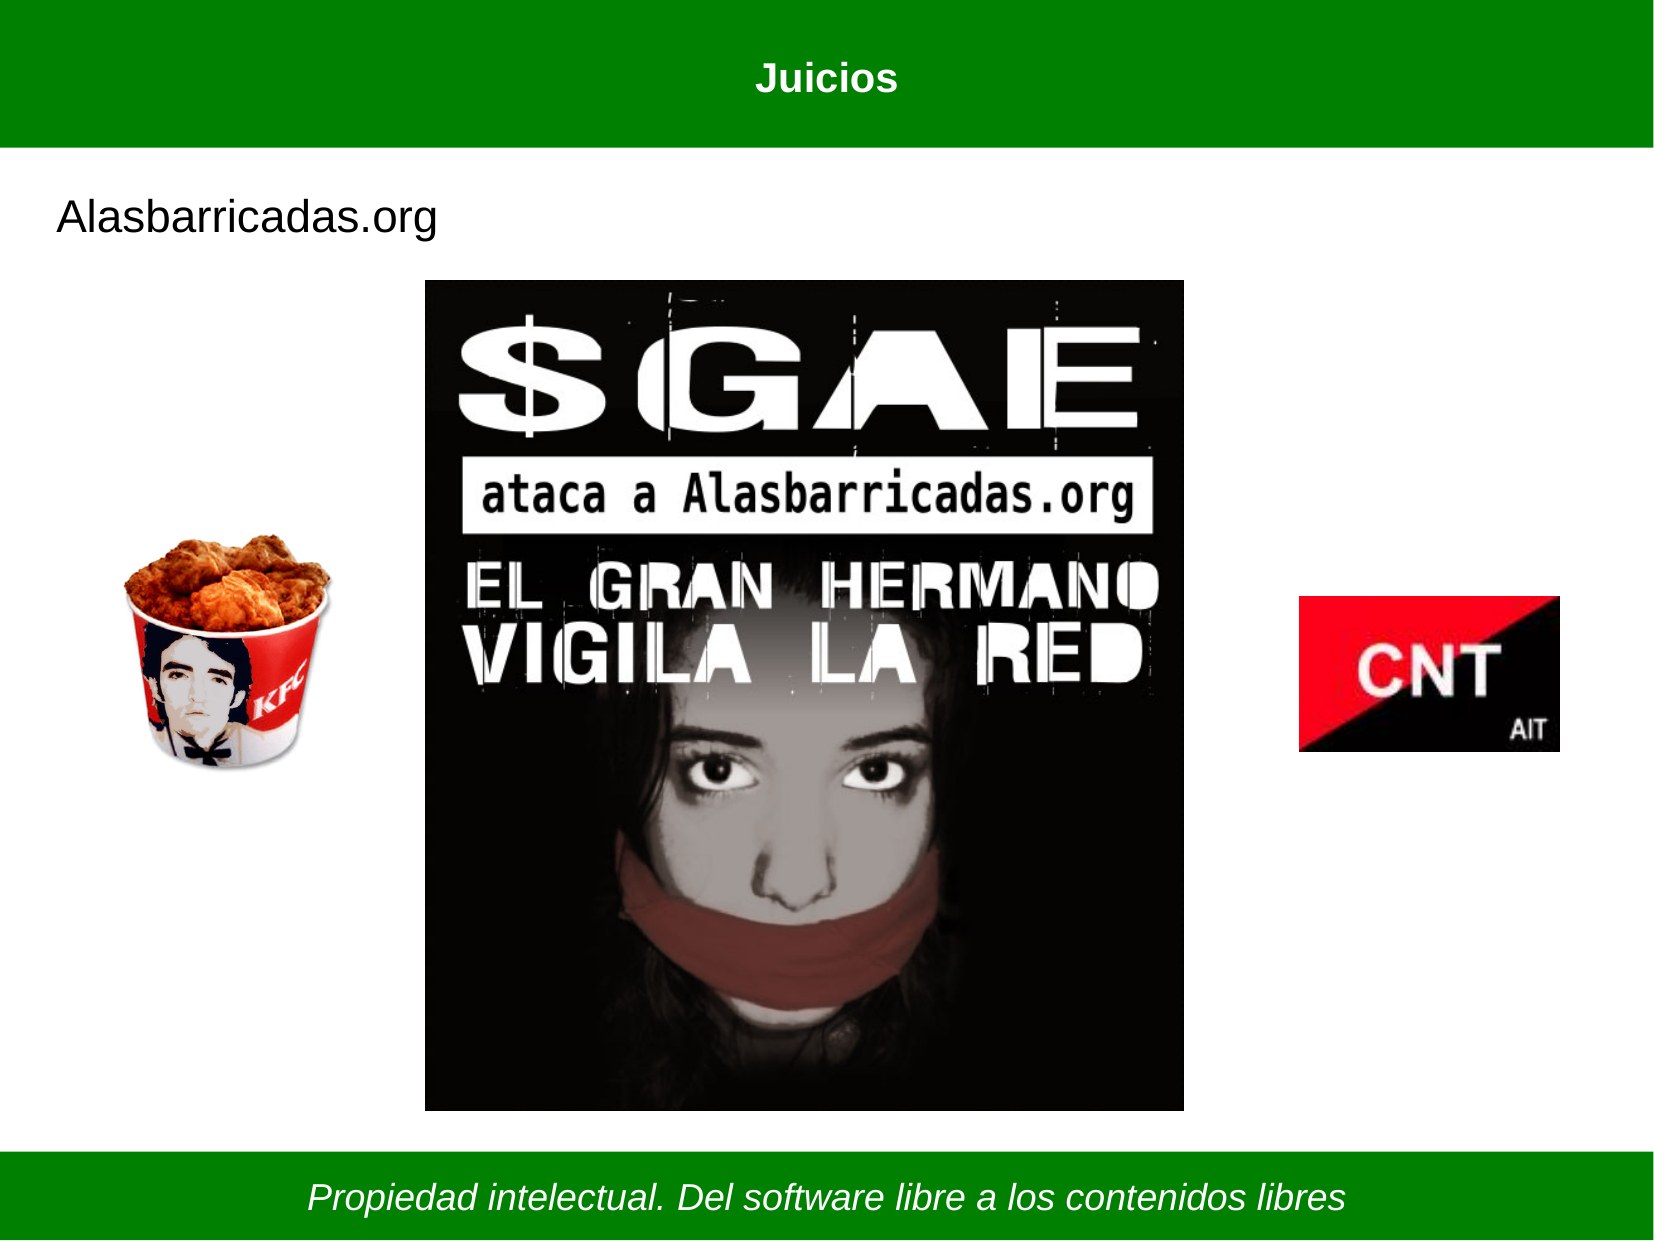

Juicios
Alasbarricadas.org
Propiedad intelectual. Del software libre a los contenidos libres